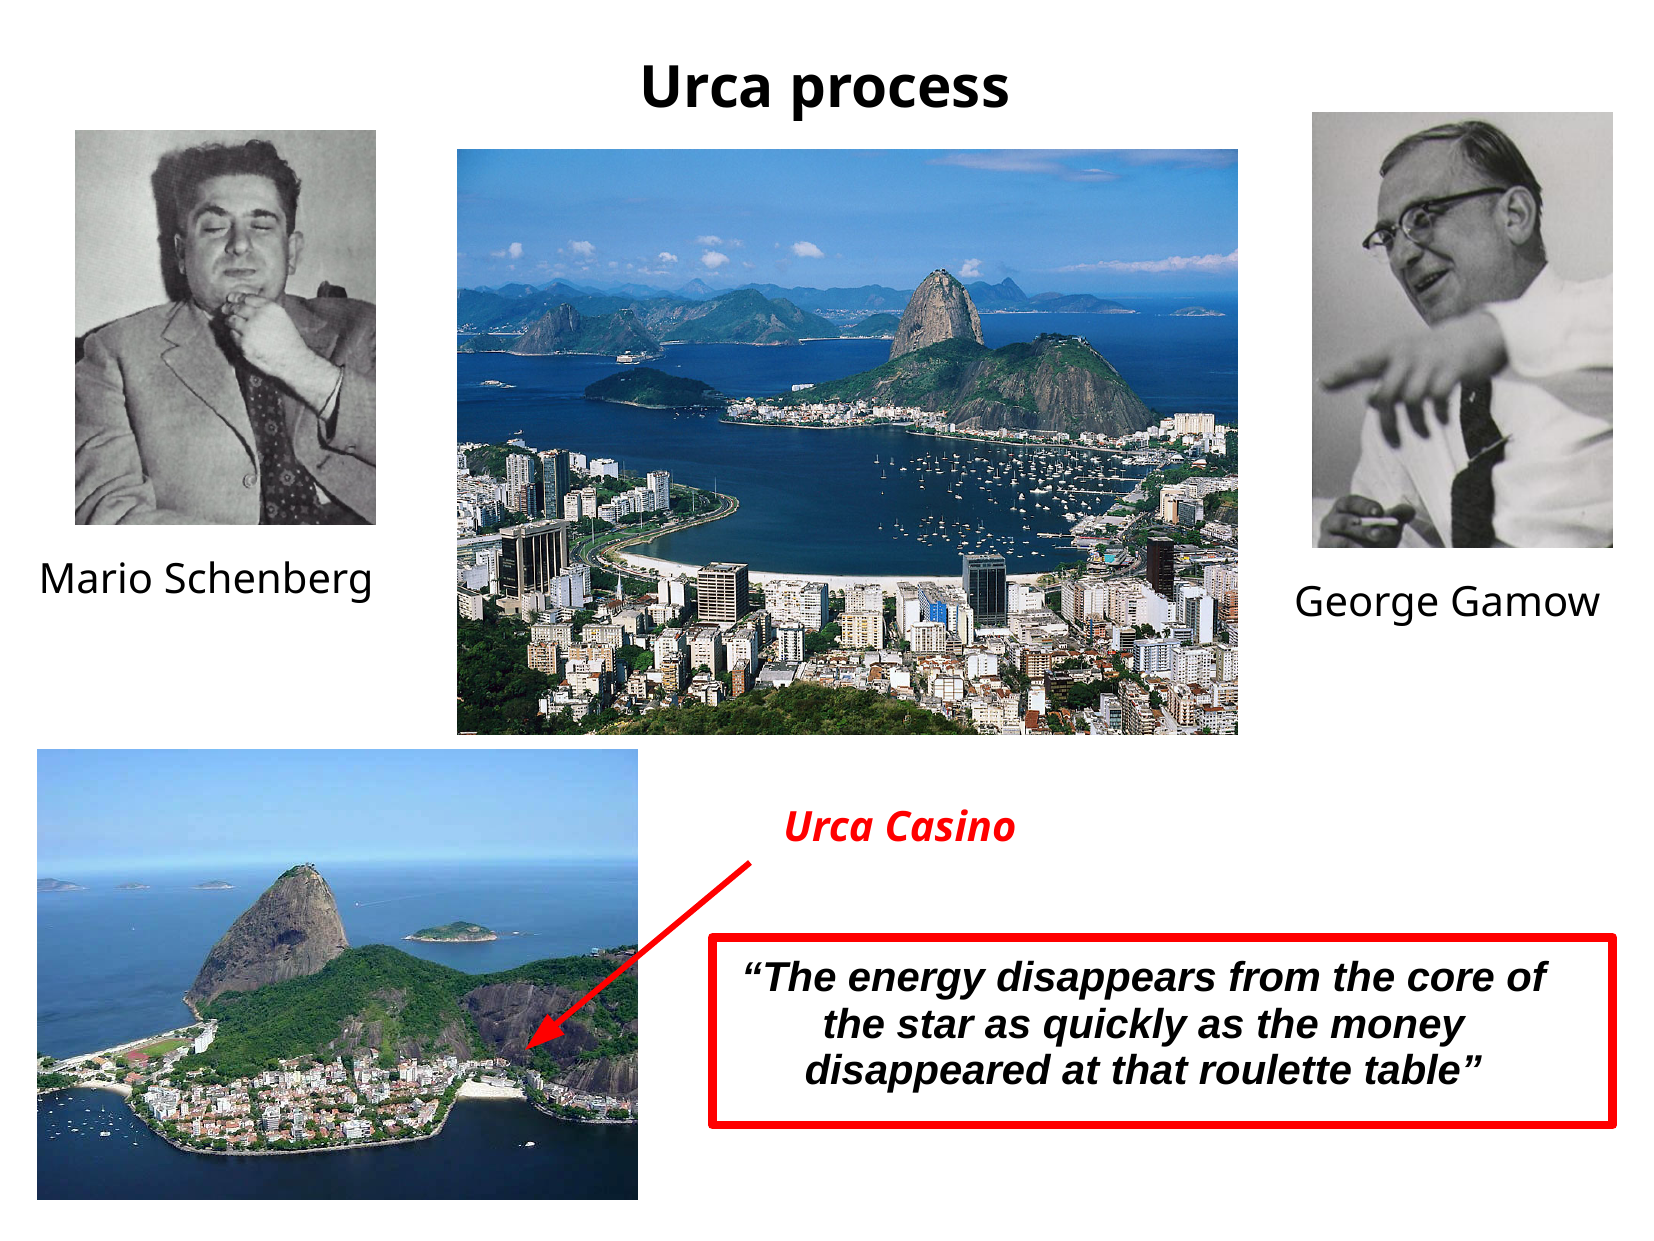

Urca process
Mario Schenberg
George Gamow
Urca Casino
“The energy disappears from the core of the star as quickly as the money disappeared at that roulette table”